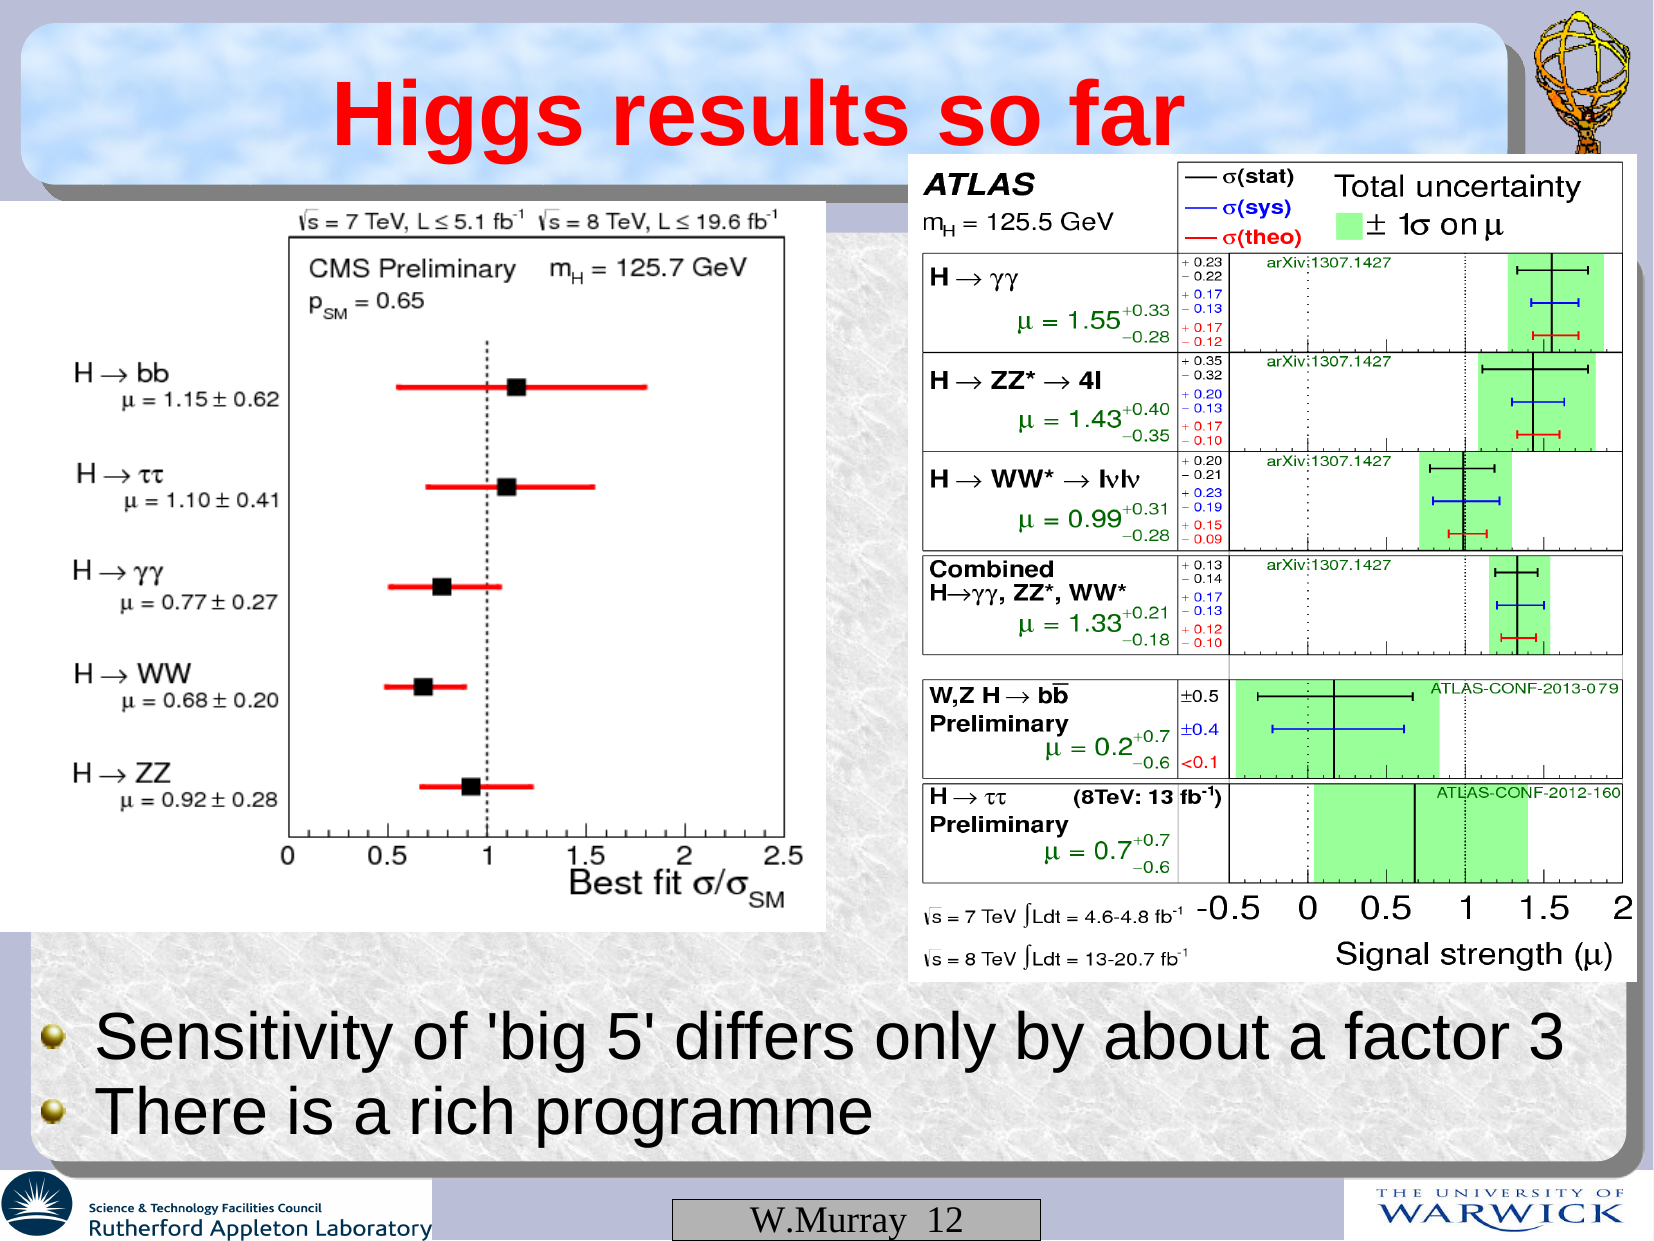

# Higgs results so far
Sensitivity of 'big 5' differs only by about a factor 3
There is a rich programme